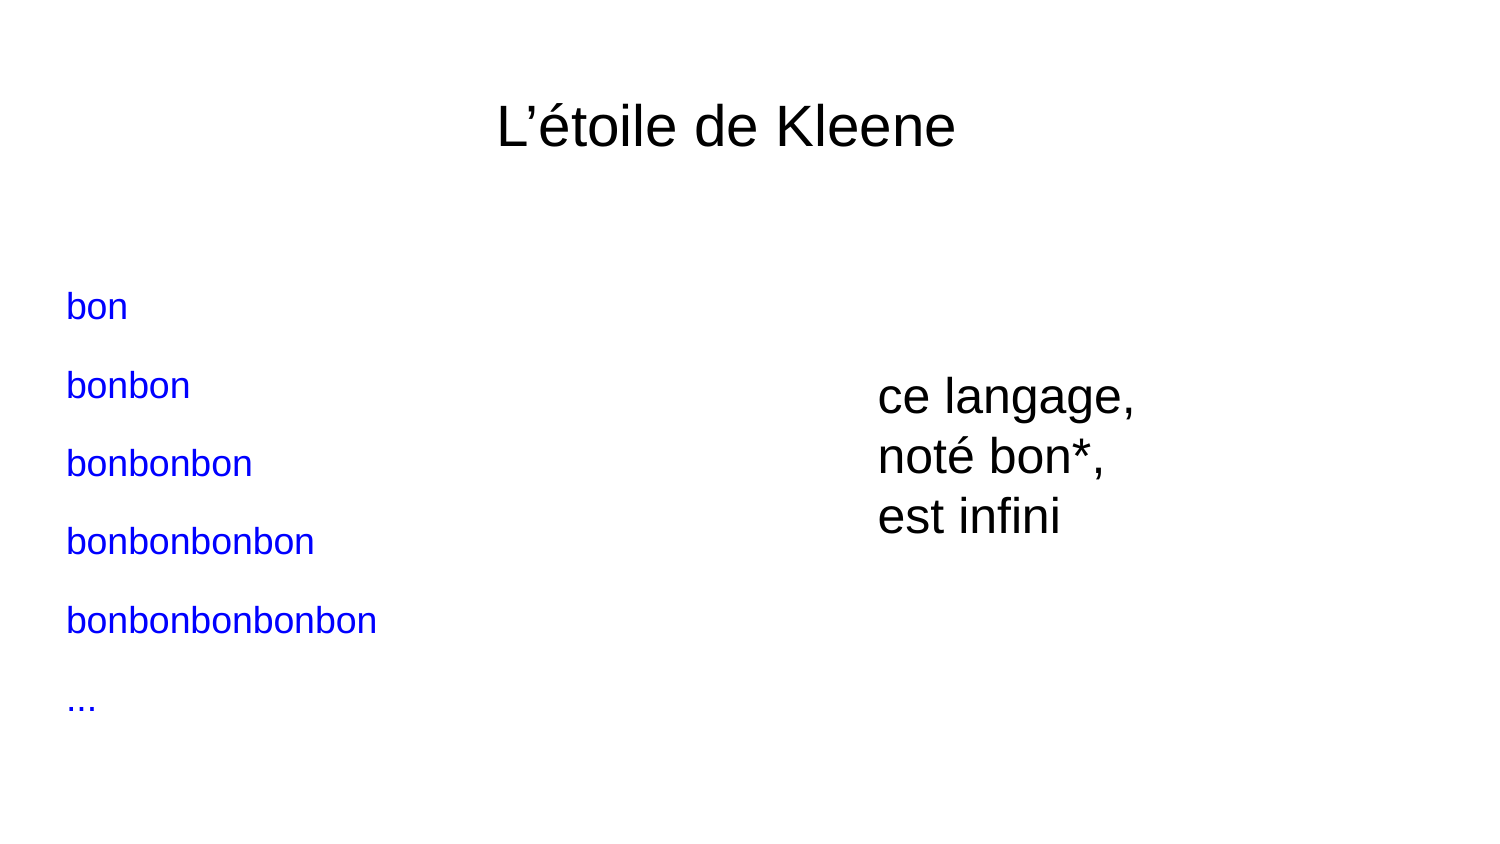

# L’étoile de Kleene
bon
bonbon
bonbonbon
bonbonbonbon
bonbonbonbonbon
...
ce langage, noté bon*, est infini